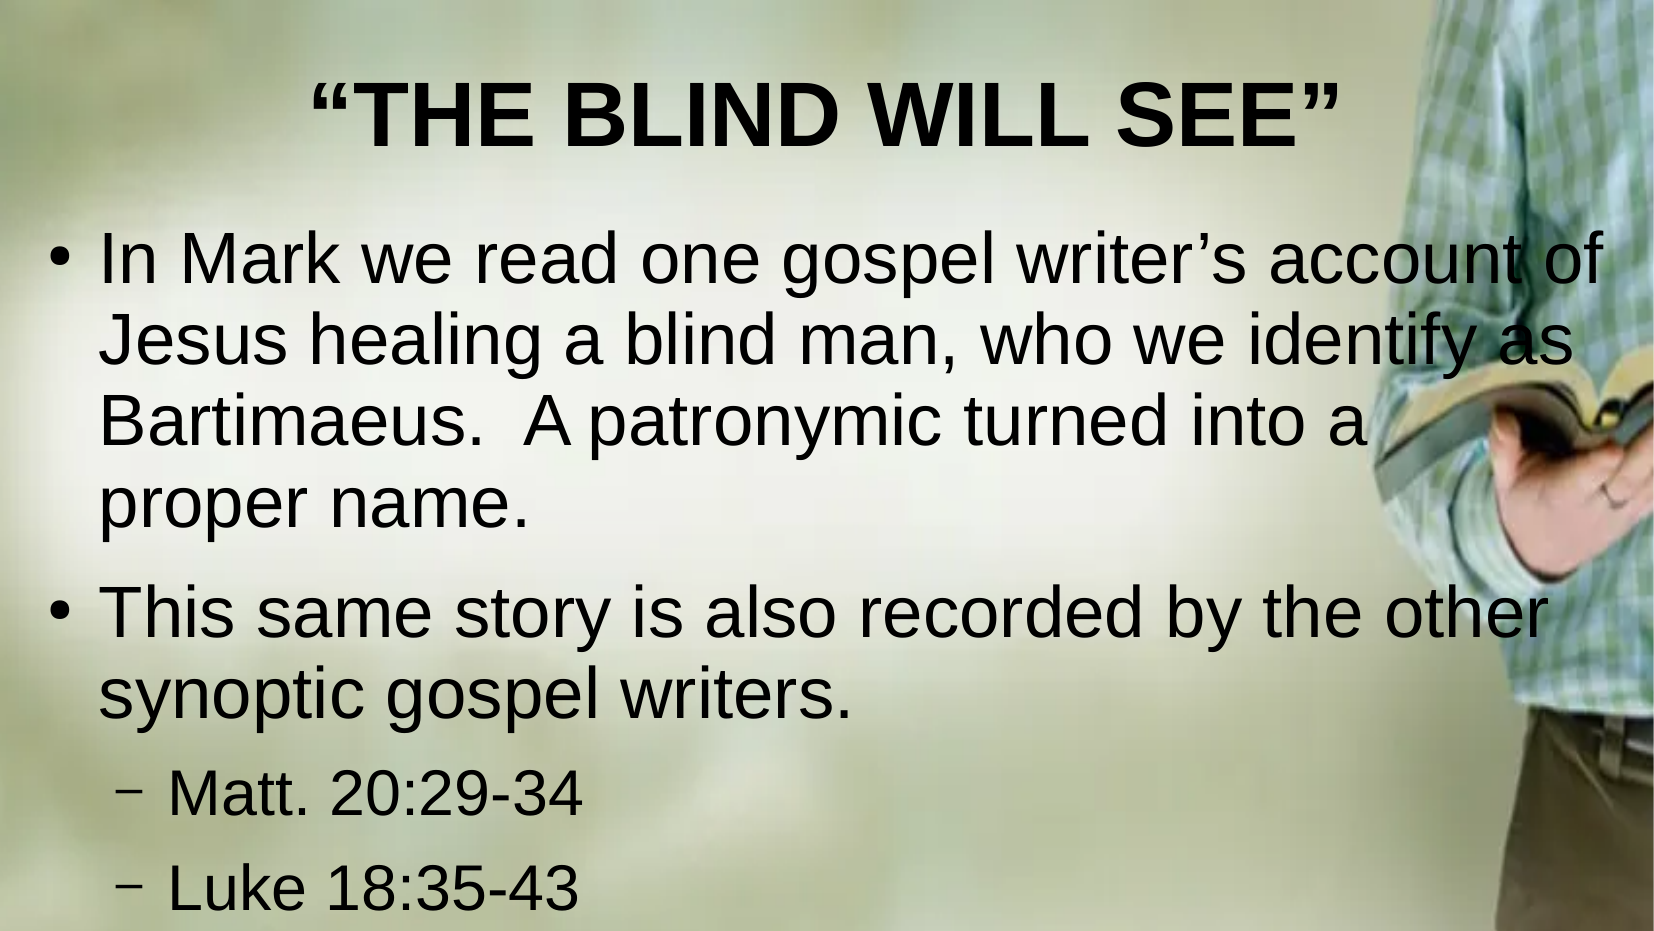

# “THE BLIND WILL SEE”
In Mark we read one gospel writer’s account of Jesus healing a blind man, who we identify as Bartimaeus. A patronymic turned into a proper name.
This same story is also recorded by the other synoptic gospel writers.
Matt. 20:29-34
Luke 18:35-43